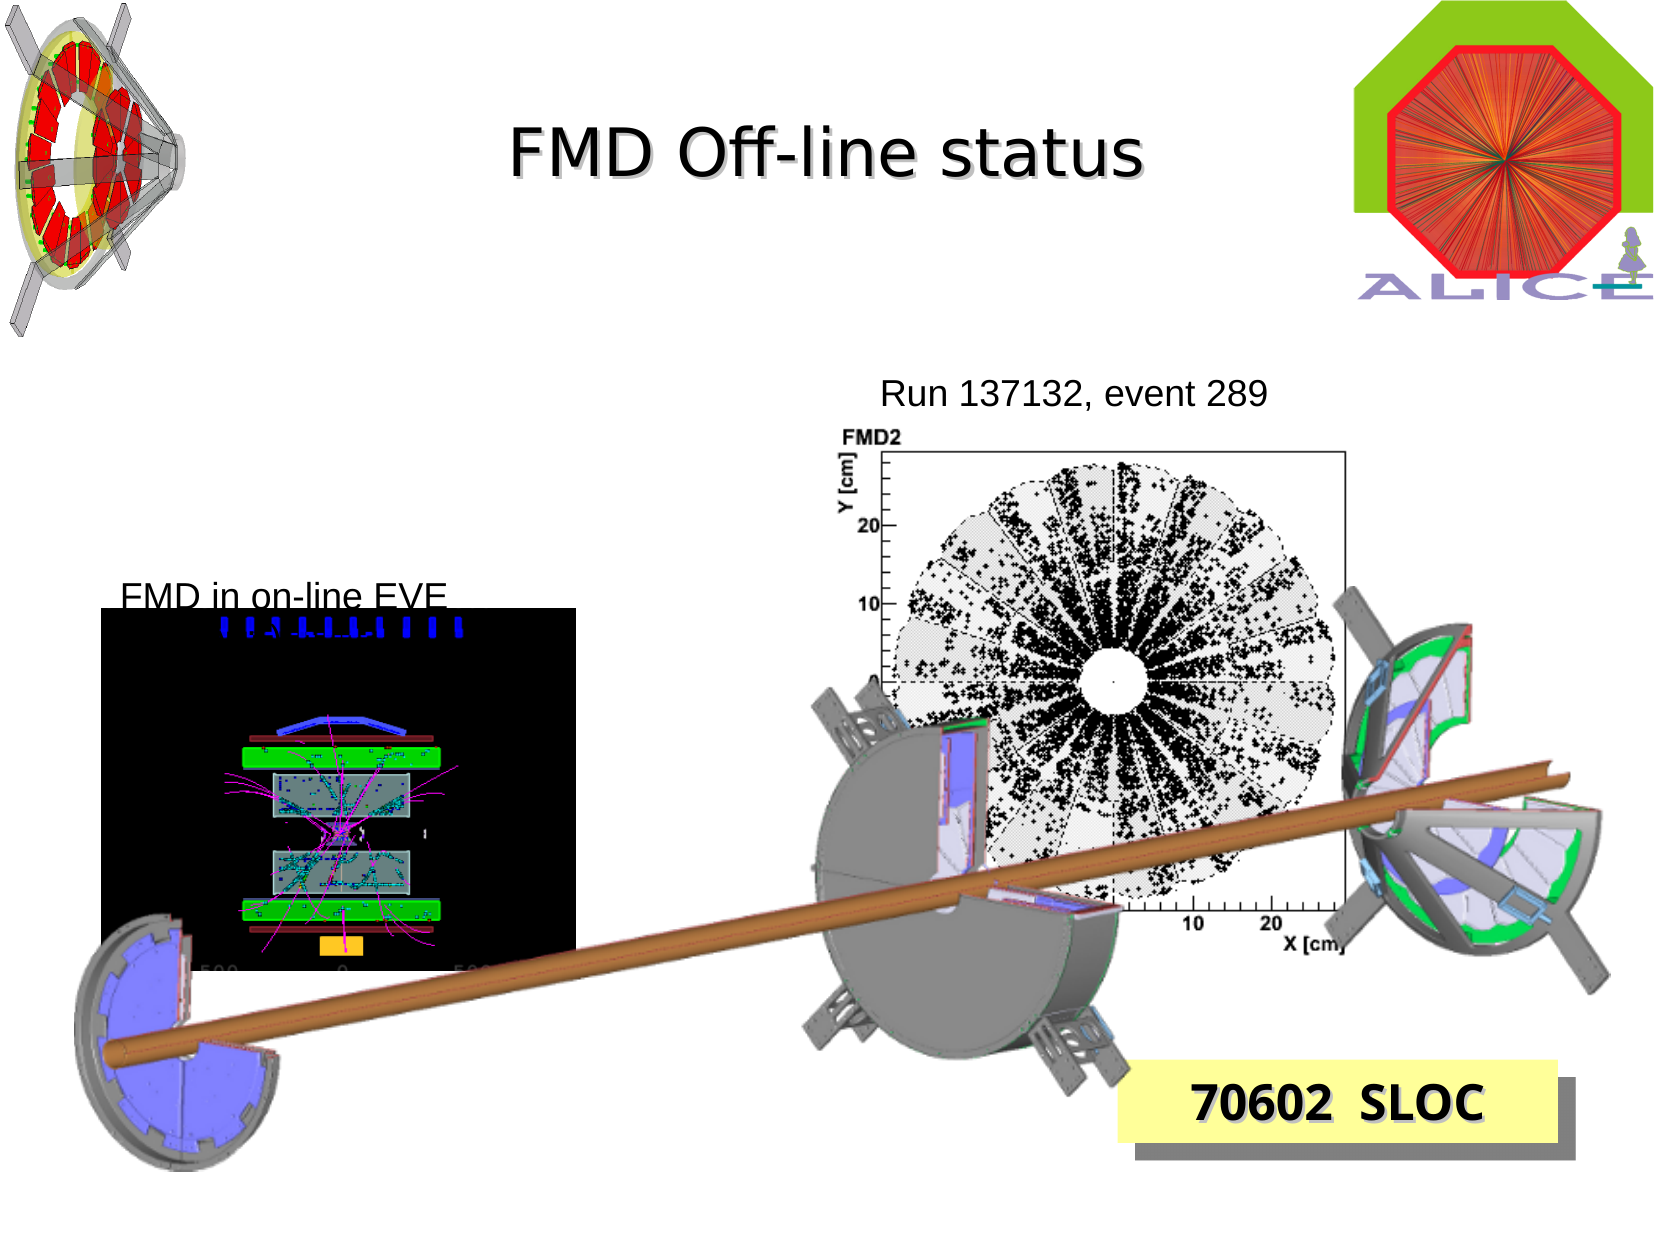

# FMD Off-line status
Run 137132, event 289
FMD in on-line EVE display :-)
70602 SLOC